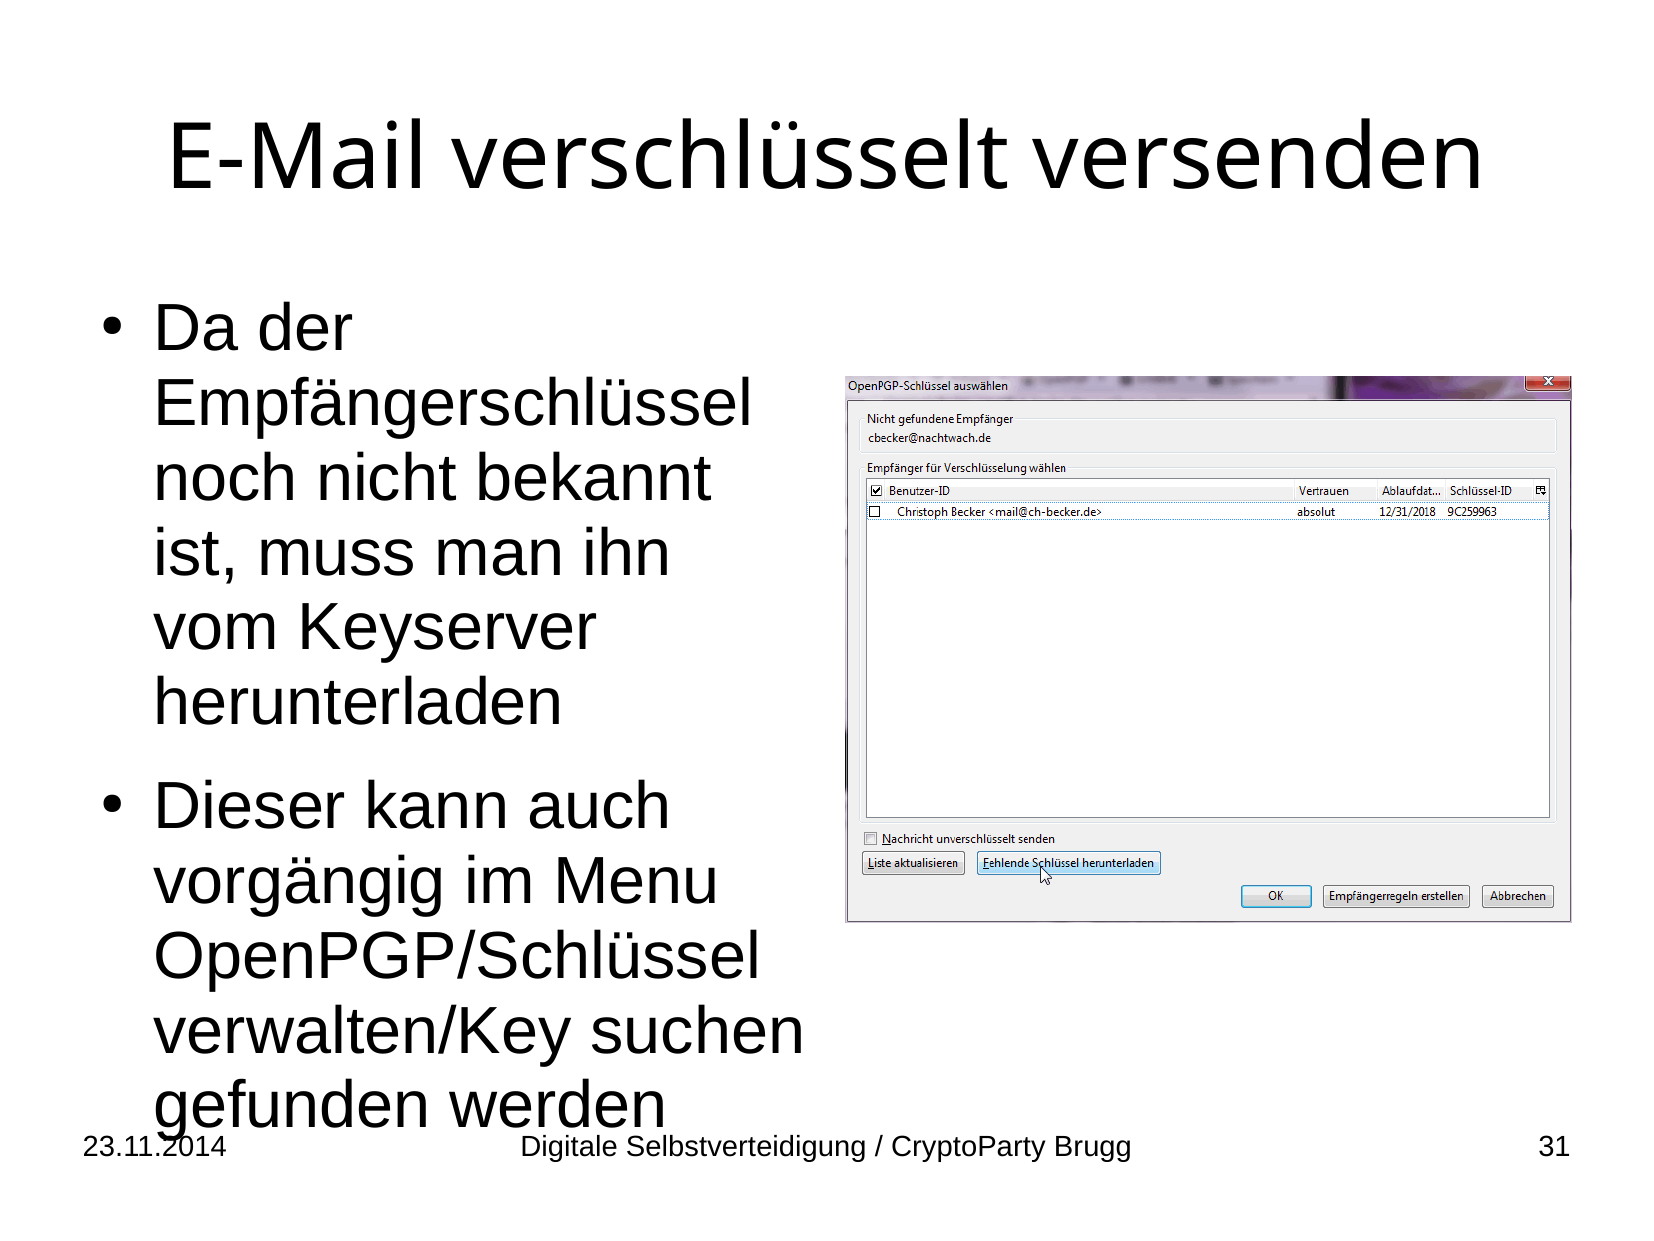

E-Mail verschlüsselt versenden
# Da der Empfängerschlüssel noch nicht bekannt ist, muss man ihn vom Keyserver herunterladen
Dieser kann auch vorgängig im Menu OpenPGP/Schlüssel verwalten/Key suchen gefunden werden
23.11.2014
Digitale Selbstverteidigung / CryptoParty Brugg
31